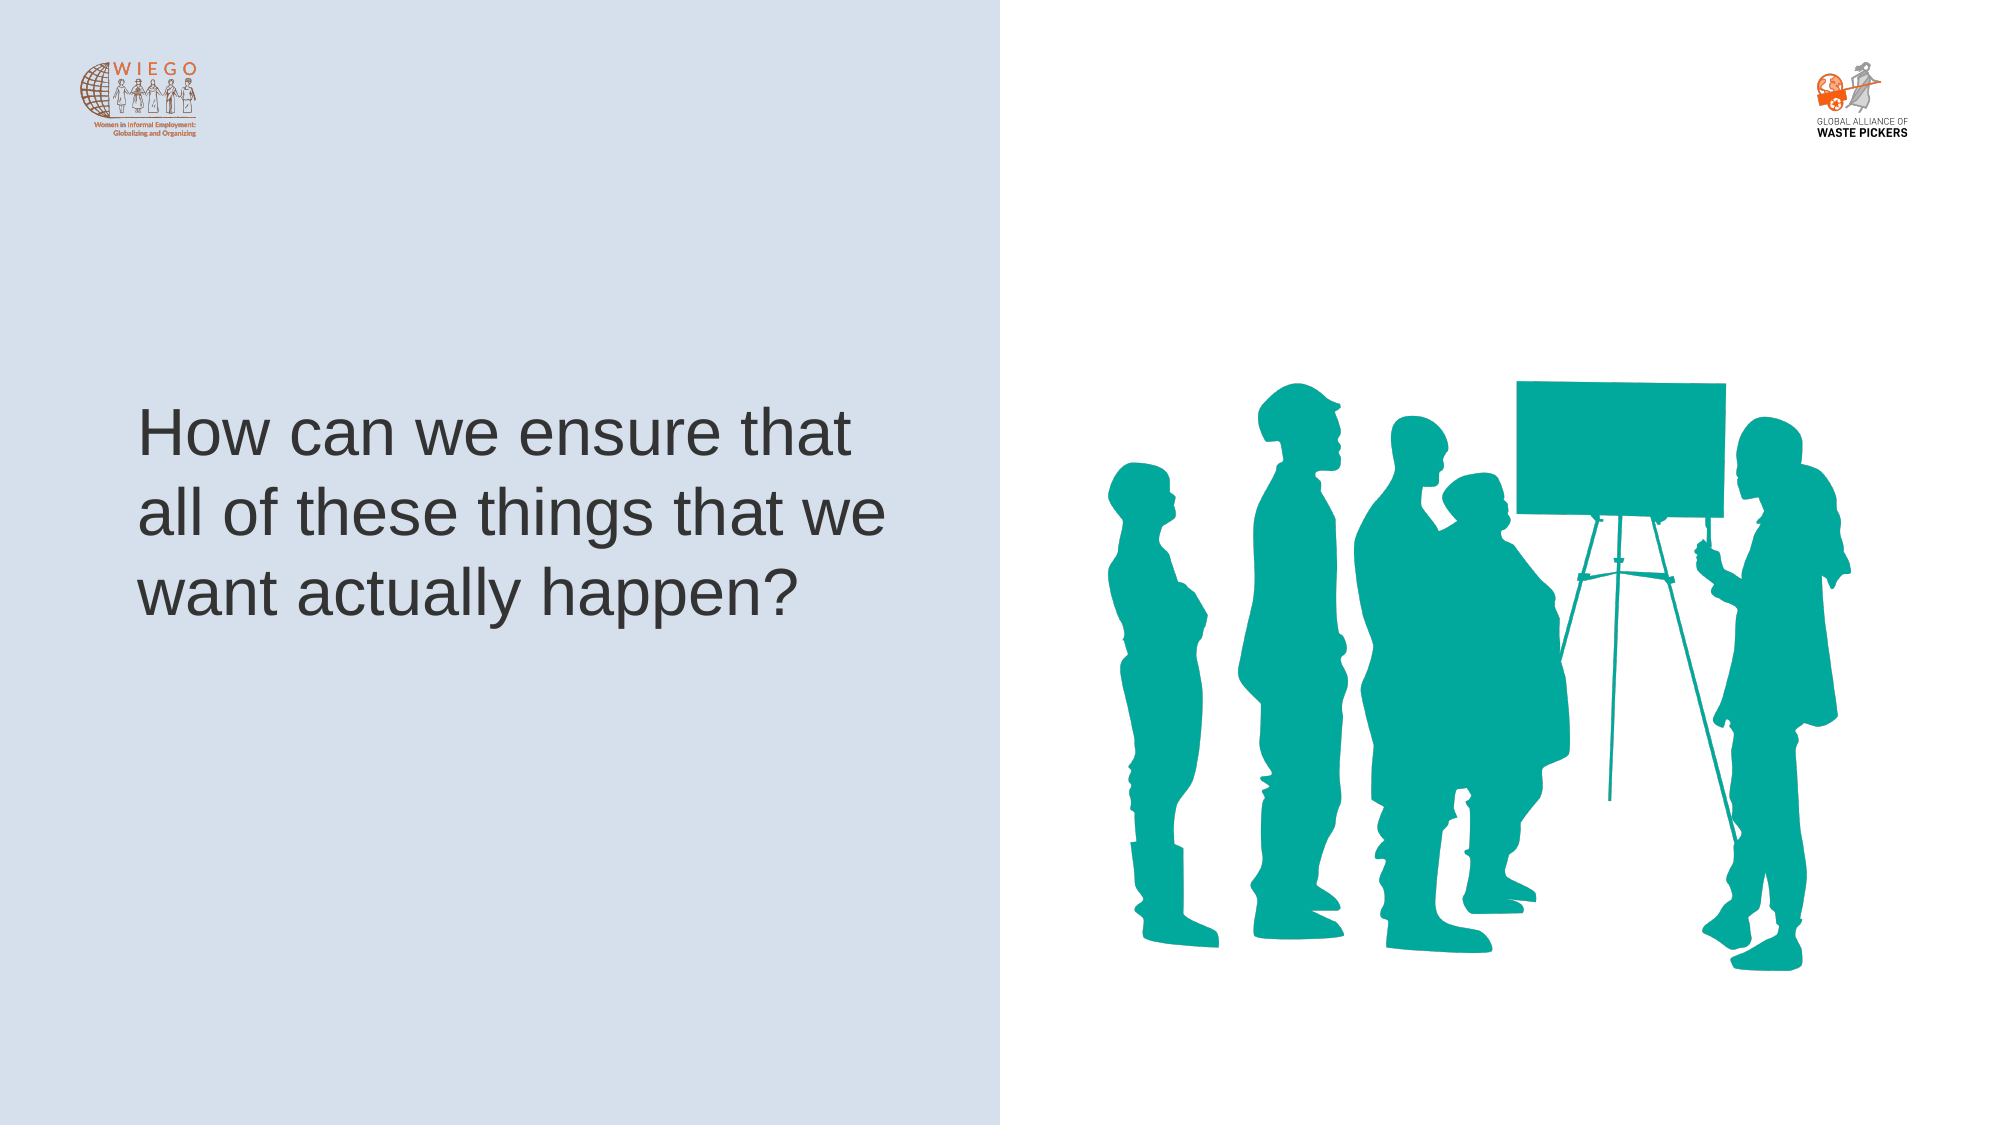

How can we ensure that all of these things that we want actually happen?